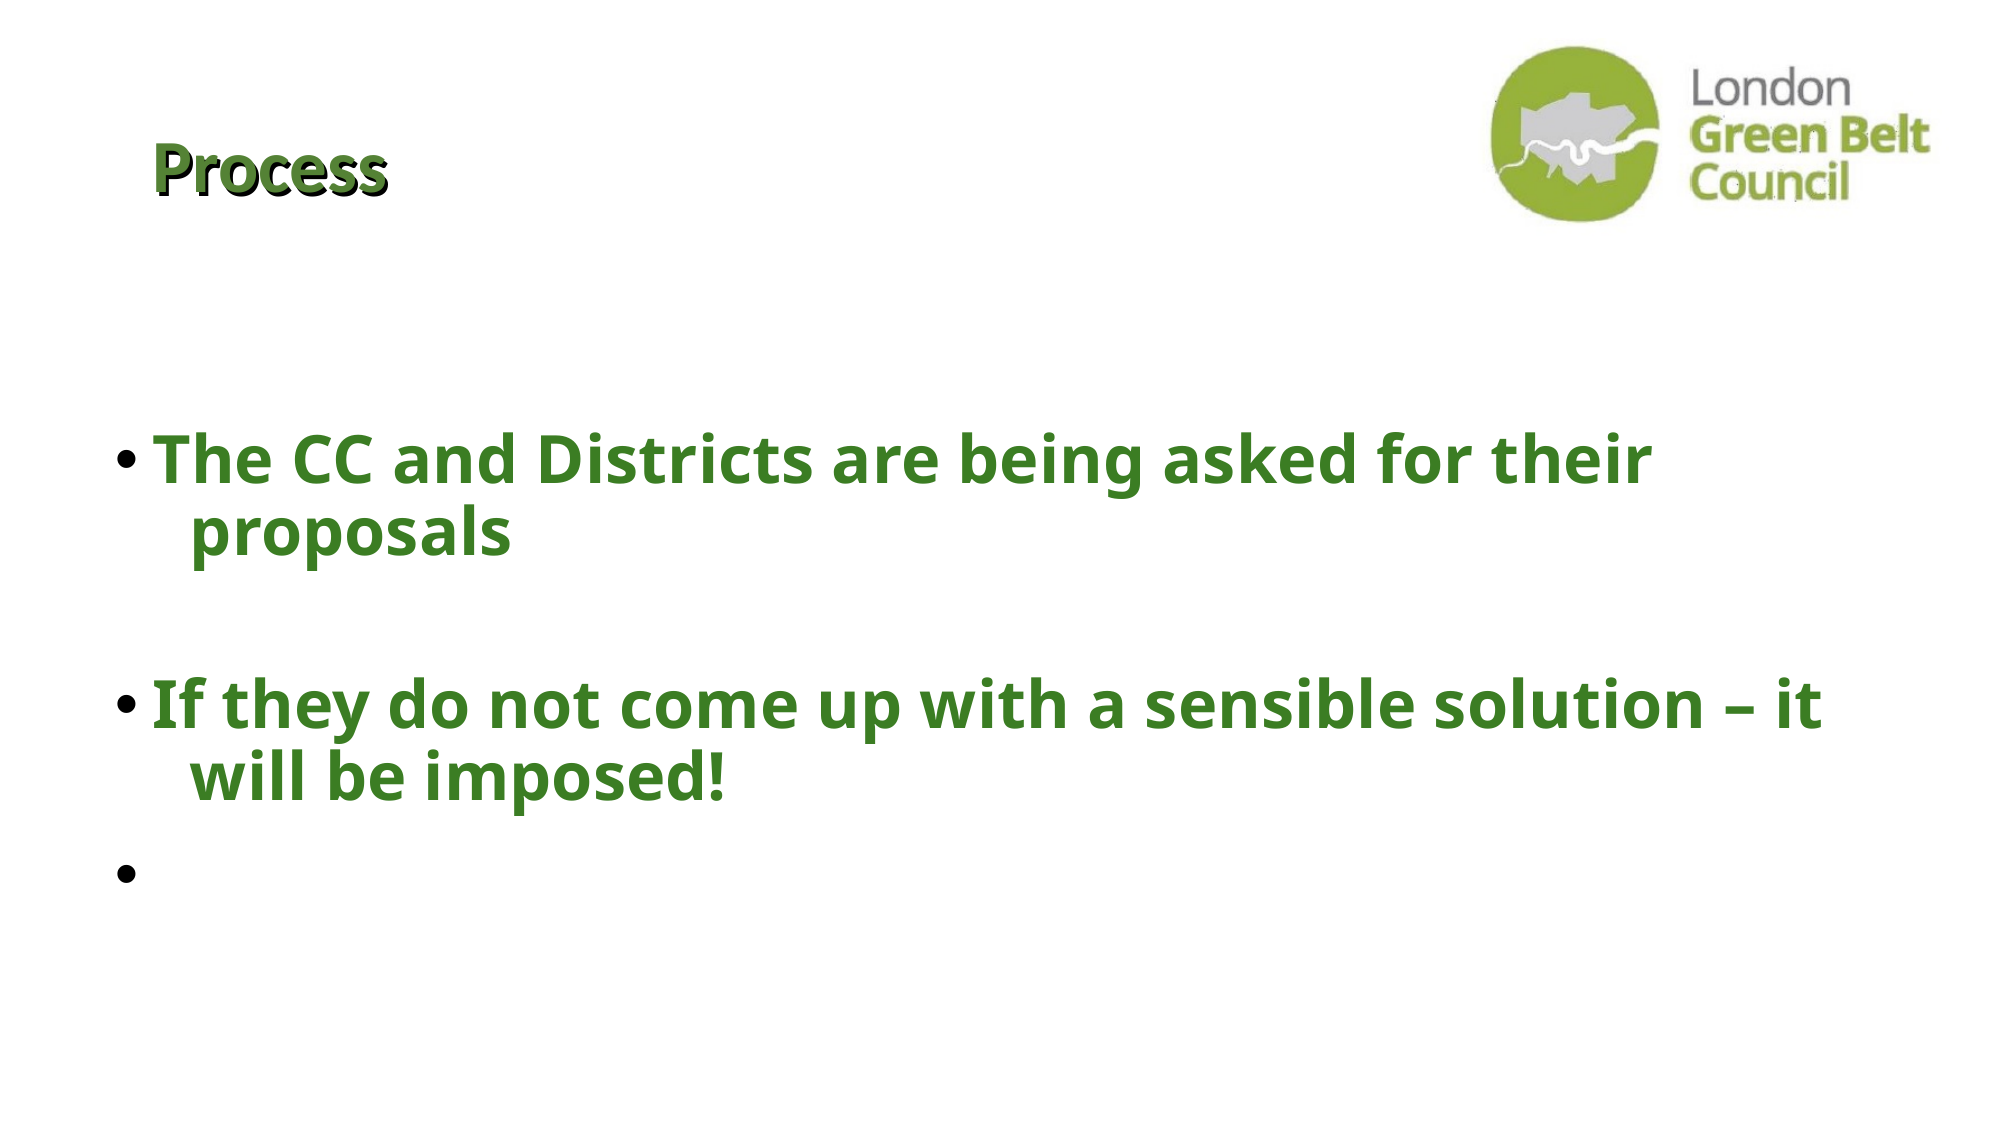

# Process
The CC and Districts are being asked for their proposals
If they do not come up with a sensible solution – it will be imposed!